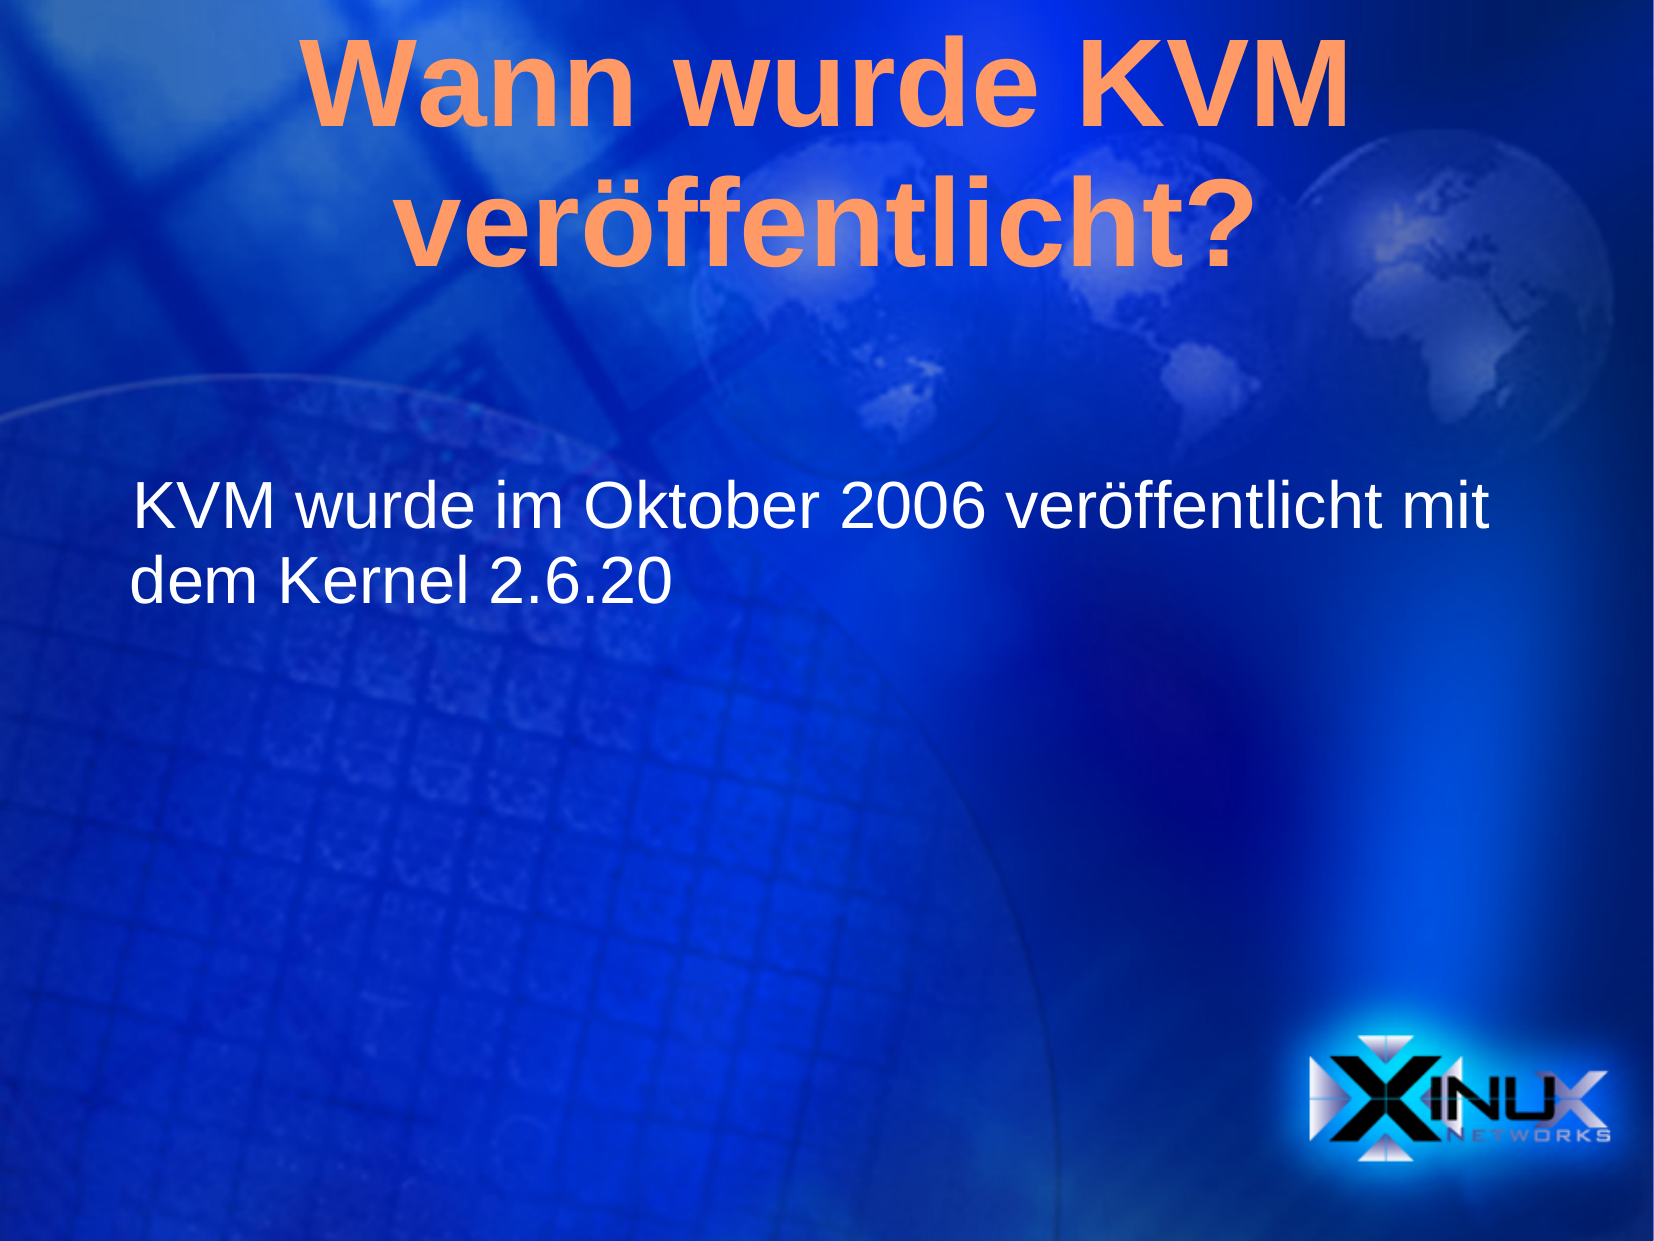

# Wann wurde KVM veröffentlicht?
 KVM wurde im Oktober 2006 veröffentlicht mit dem Kernel 2.6.20